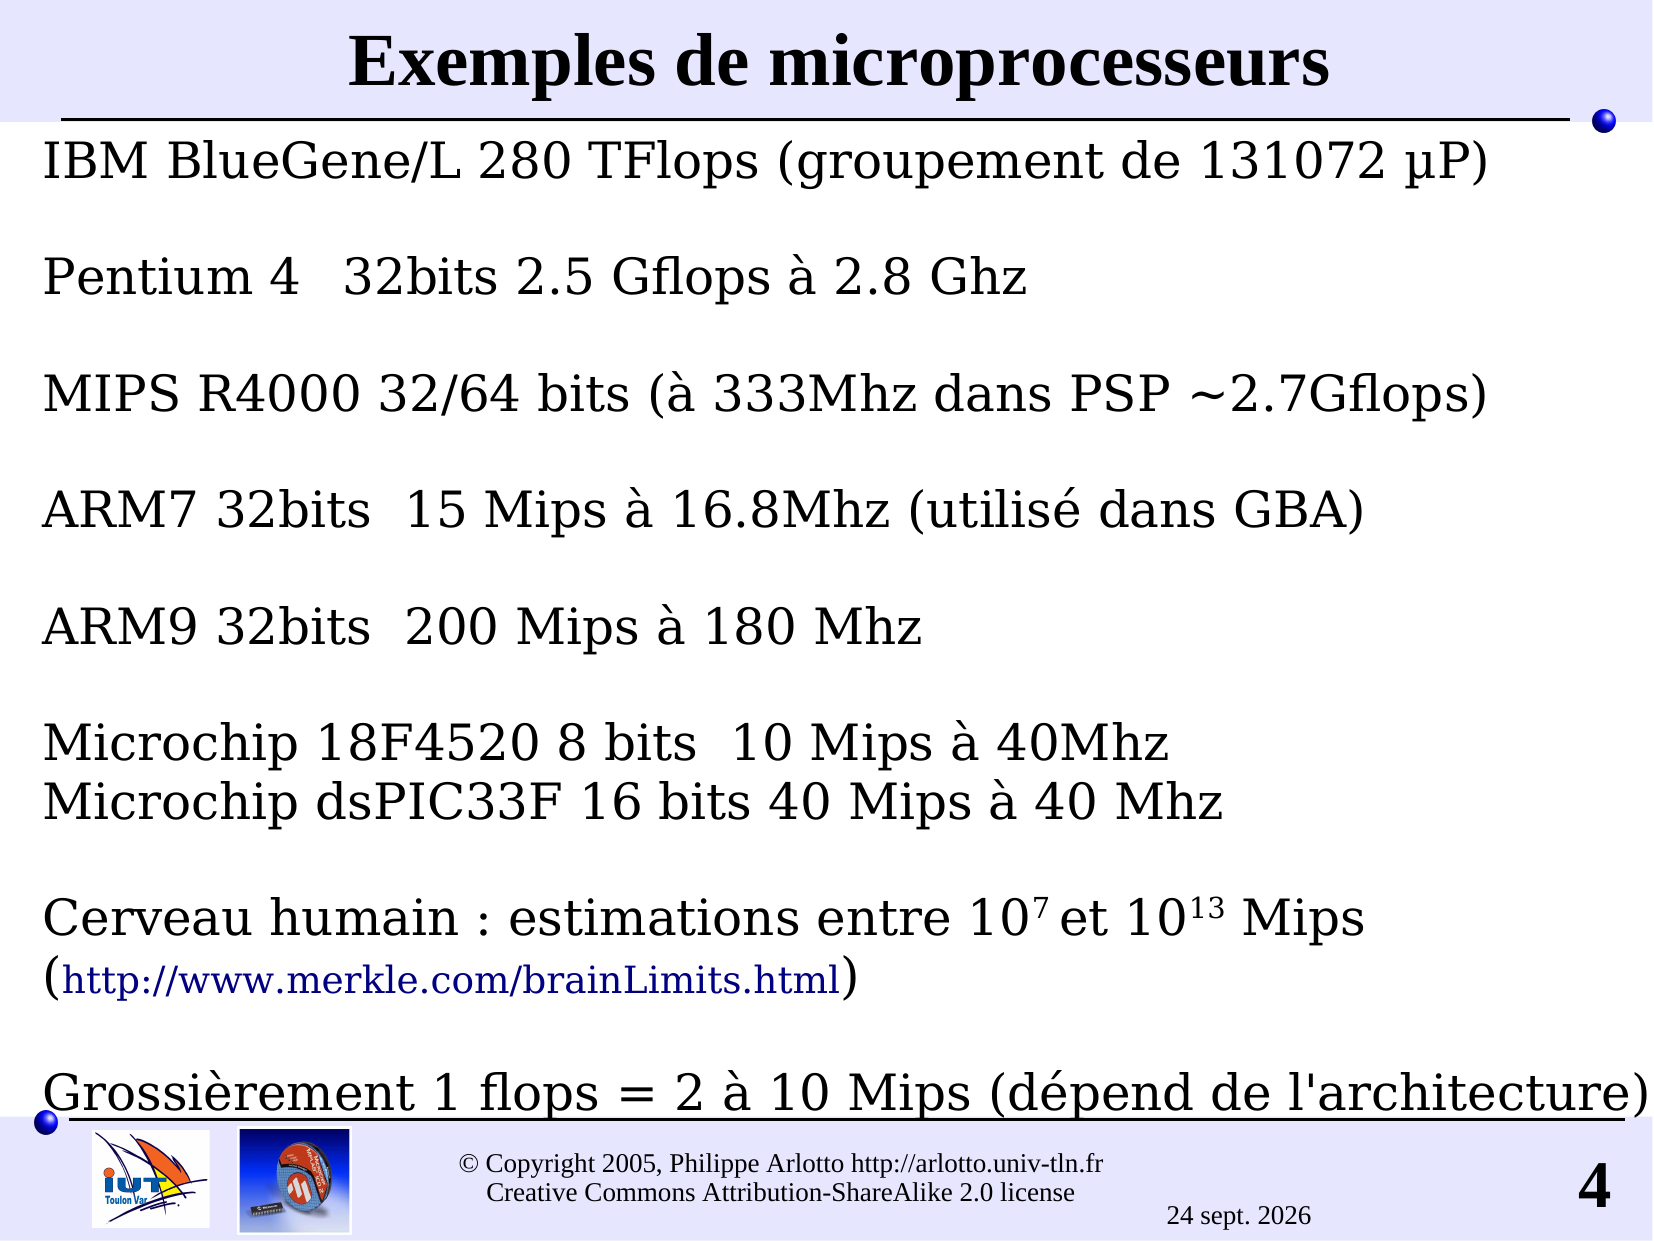

# Exemples de microprocesseurs
IBM BlueGene/L 280 TFlops (groupement de 131072 µP)
Pentium 4 	32bits 2.5 Gflops à 2.8 Ghz
MIPS R4000 32/64 bits (à 333Mhz dans PSP ~2.7Gflops)
ARM7 32bits 15 Mips à 16.8Mhz (utilisé dans GBA)
ARM9 32bits 200 Mips à 180 Mhz
Microchip 18F4520 8 bits 10 Mips à 40Mhz
Microchip dsPIC33F 16 bits 40 Mips à 40 Mhz
Cerveau humain : estimations entre 107 et 1013 Mips
(http://www.merkle.com/brainLimits.html)
Grossièrement 1 flops = 2 à 10 Mips (dépend de l'architecture)